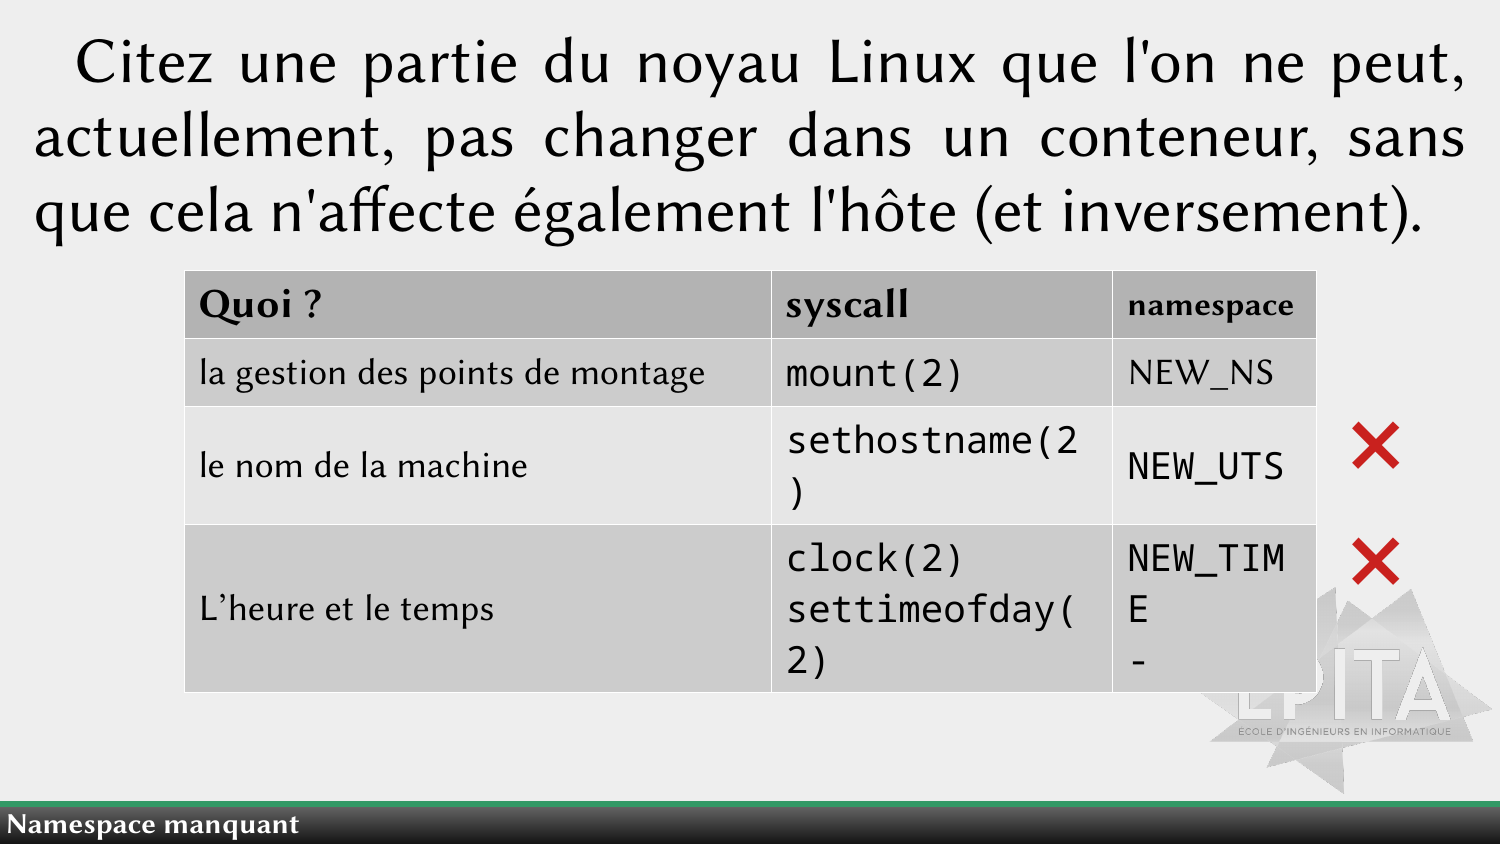

Citez une partie du noyau Linux que l'on ne peut, actuellement, pas changer dans un conteneur, sans que cela n'affecte également l'hôte (et inversement).
| Quoi ? | syscall | namespace |
| --- | --- | --- |
| la gestion des points de montage | mount(2) | mount NEW\_NS |
| le nom de la machine | sethostname(2) | UTS NEW\_UTS |
| Quoi ? | syscall | namespace |
| --- | --- | --- |
| la gestion des points de montage | mount(2) | NEW\_NS |
| le nom de la machine | sethostname(2) | NEW\_UTS |
| L’heure et le temps | clock(2) settimeofday(2) | NEW\_TIME - |
×
×
# Namespace manquant